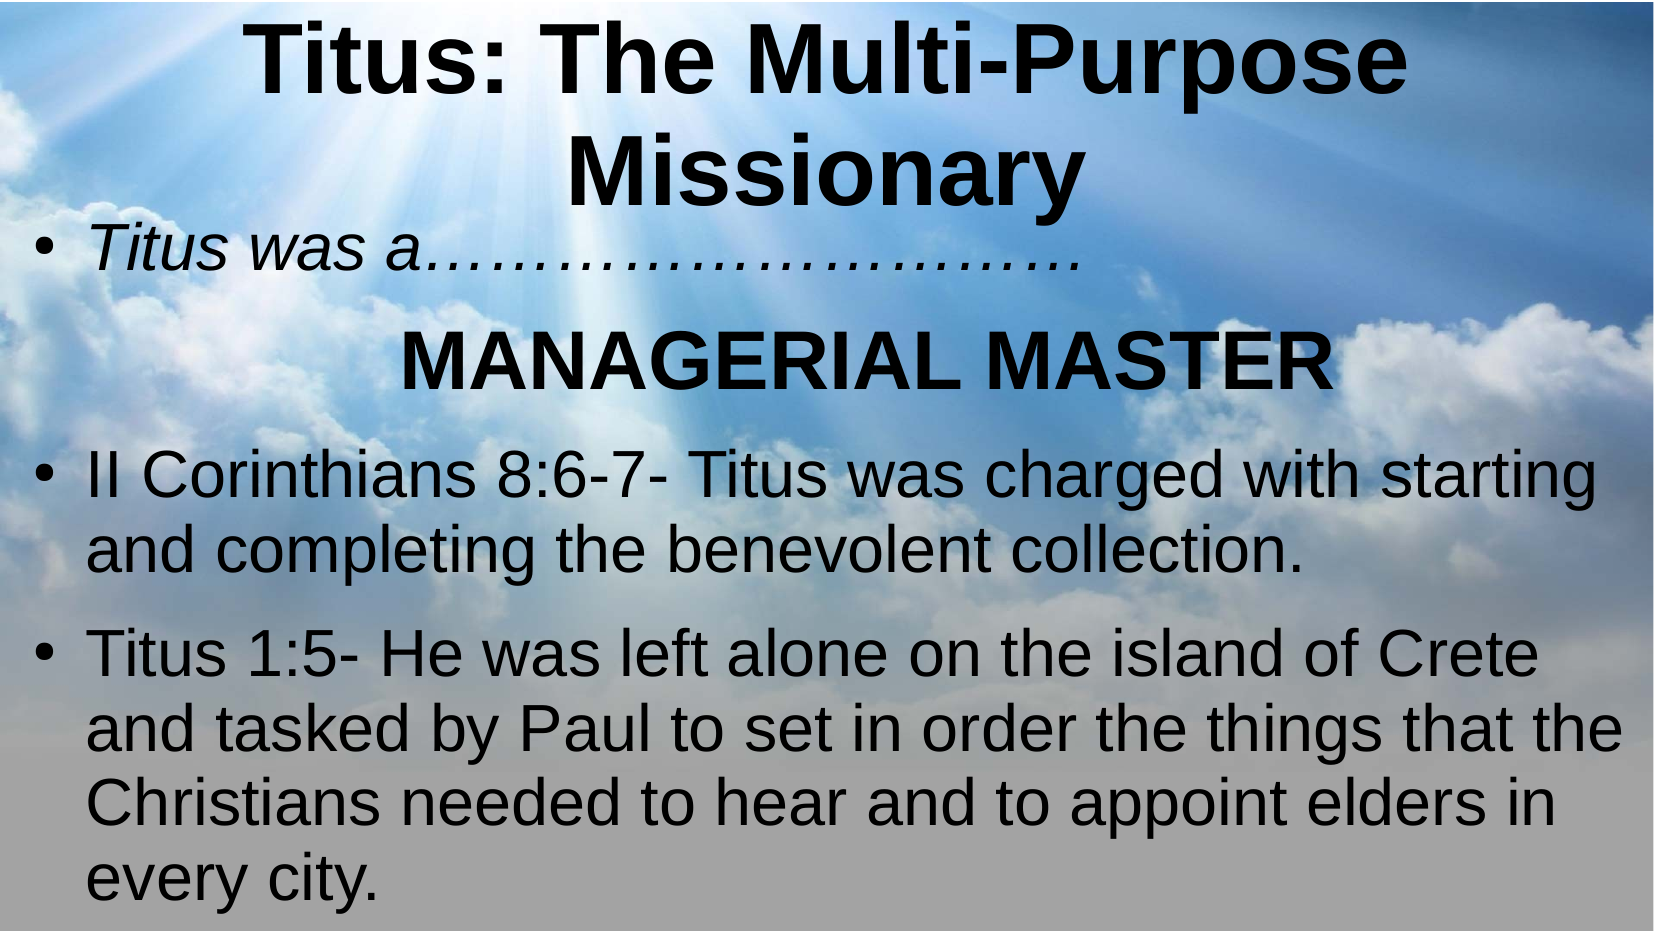

# Titus: The Multi-Purpose Missionary
Titus was a…………………………
MANAGERIAL MASTER
II Corinthians 8:6-7- Titus was charged with starting and completing the benevolent collection.
Titus 1:5- He was left alone on the island of Crete and tasked by Paul to set in order the things that the Christians needed to hear and to appoint elders in every city.